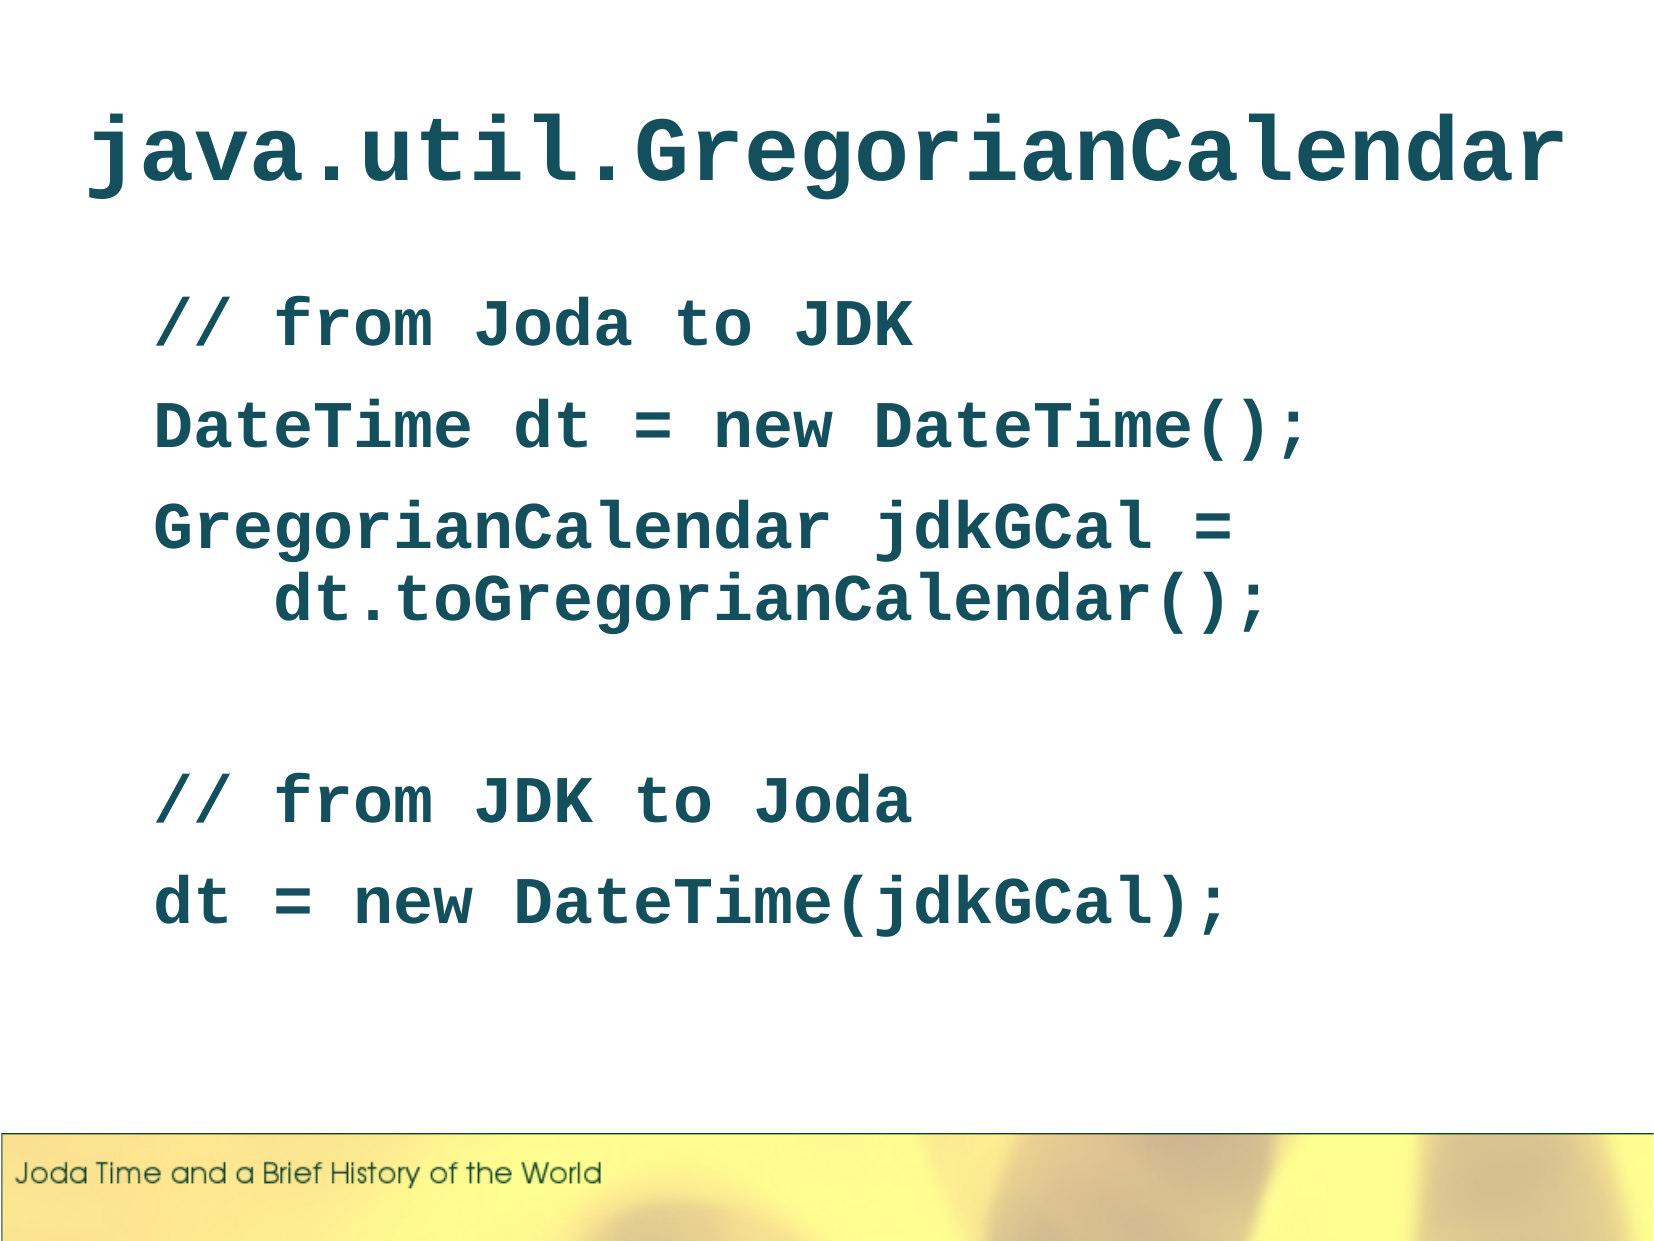

# java.util.GregorianCalendar
// from Joda to JDK
DateTime dt = new DateTime();
GregorianCalendar jdkGCal =  
   dt.toGregorianCalendar();
// from JDK to Joda
dt = new DateTime(jdkGCal);